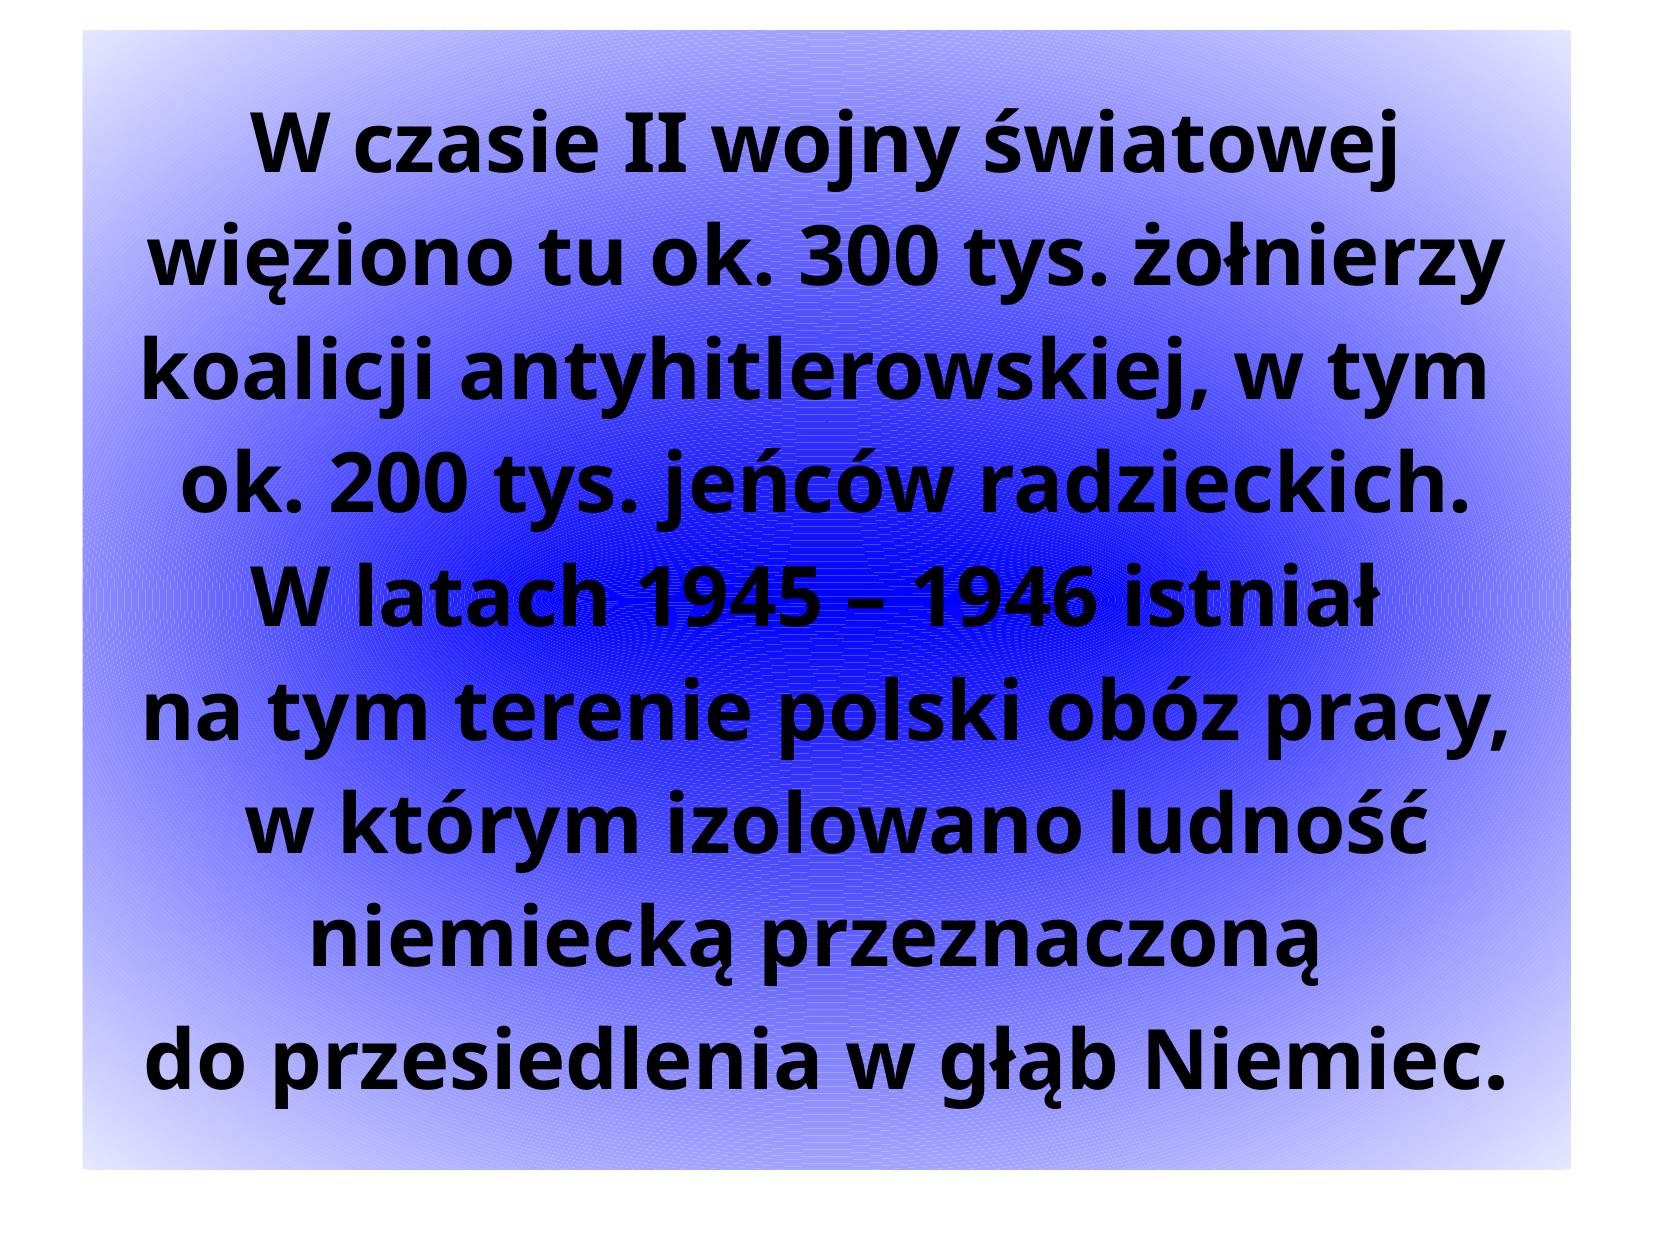

# W czasie II wojny światowej więziono tu ok. 300 tys. żołnierzy koalicji antyhitlerowskiej, w tym ok. 200 tys. jeńców radzieckich. W latach 1945 – 1946 istniał na tym terenie polski obóz pracy, w którym izolowano ludność niemiecką przeznaczoną do przesiedlenia w głąb Niemiec.